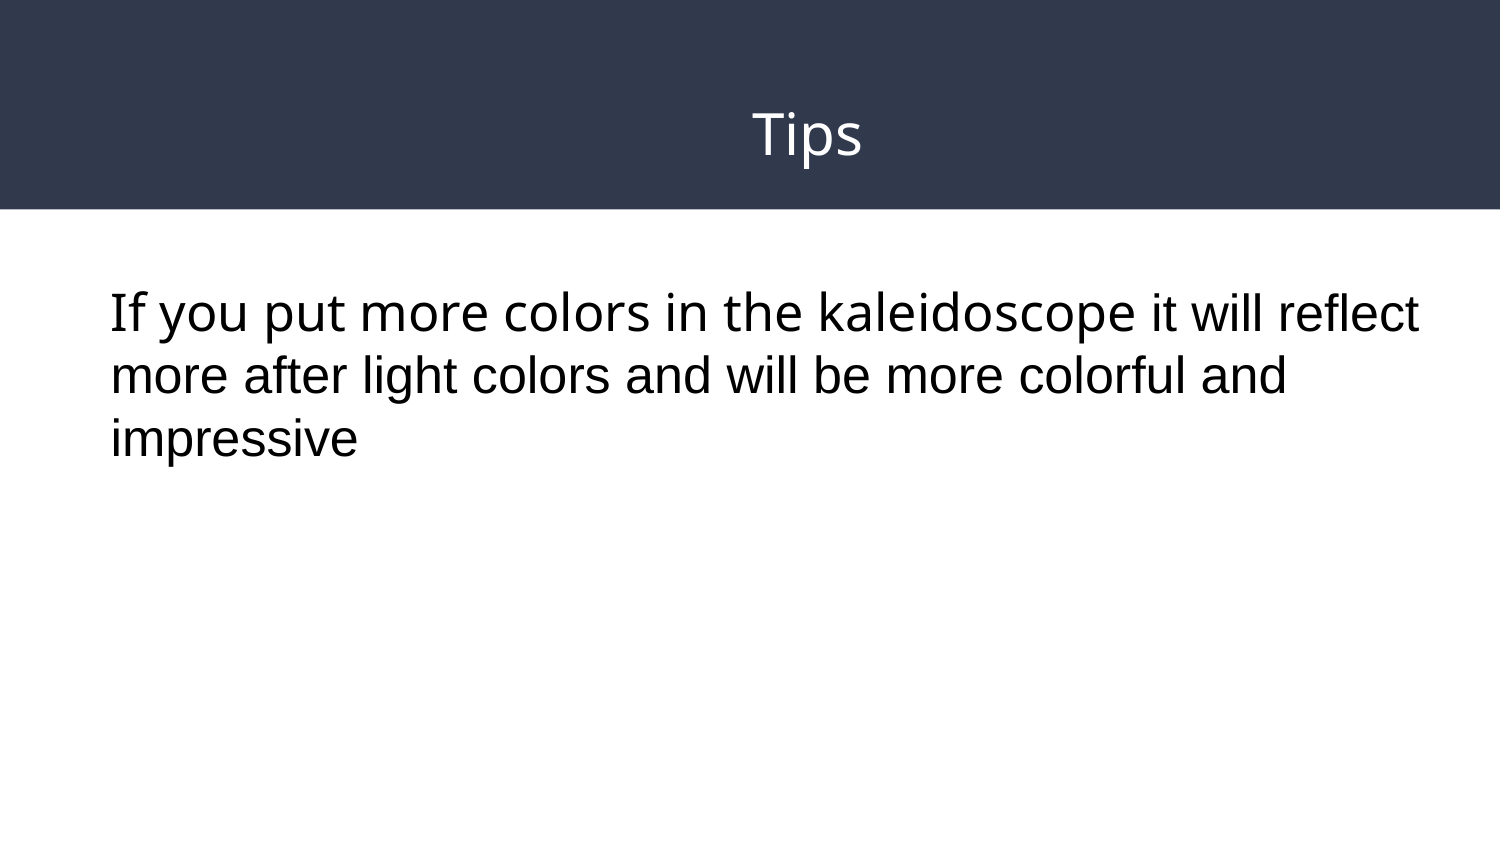

# Tips
If you put more colors in the kaleidoscope it will reflect more after light colors and will be more colorful and impressive